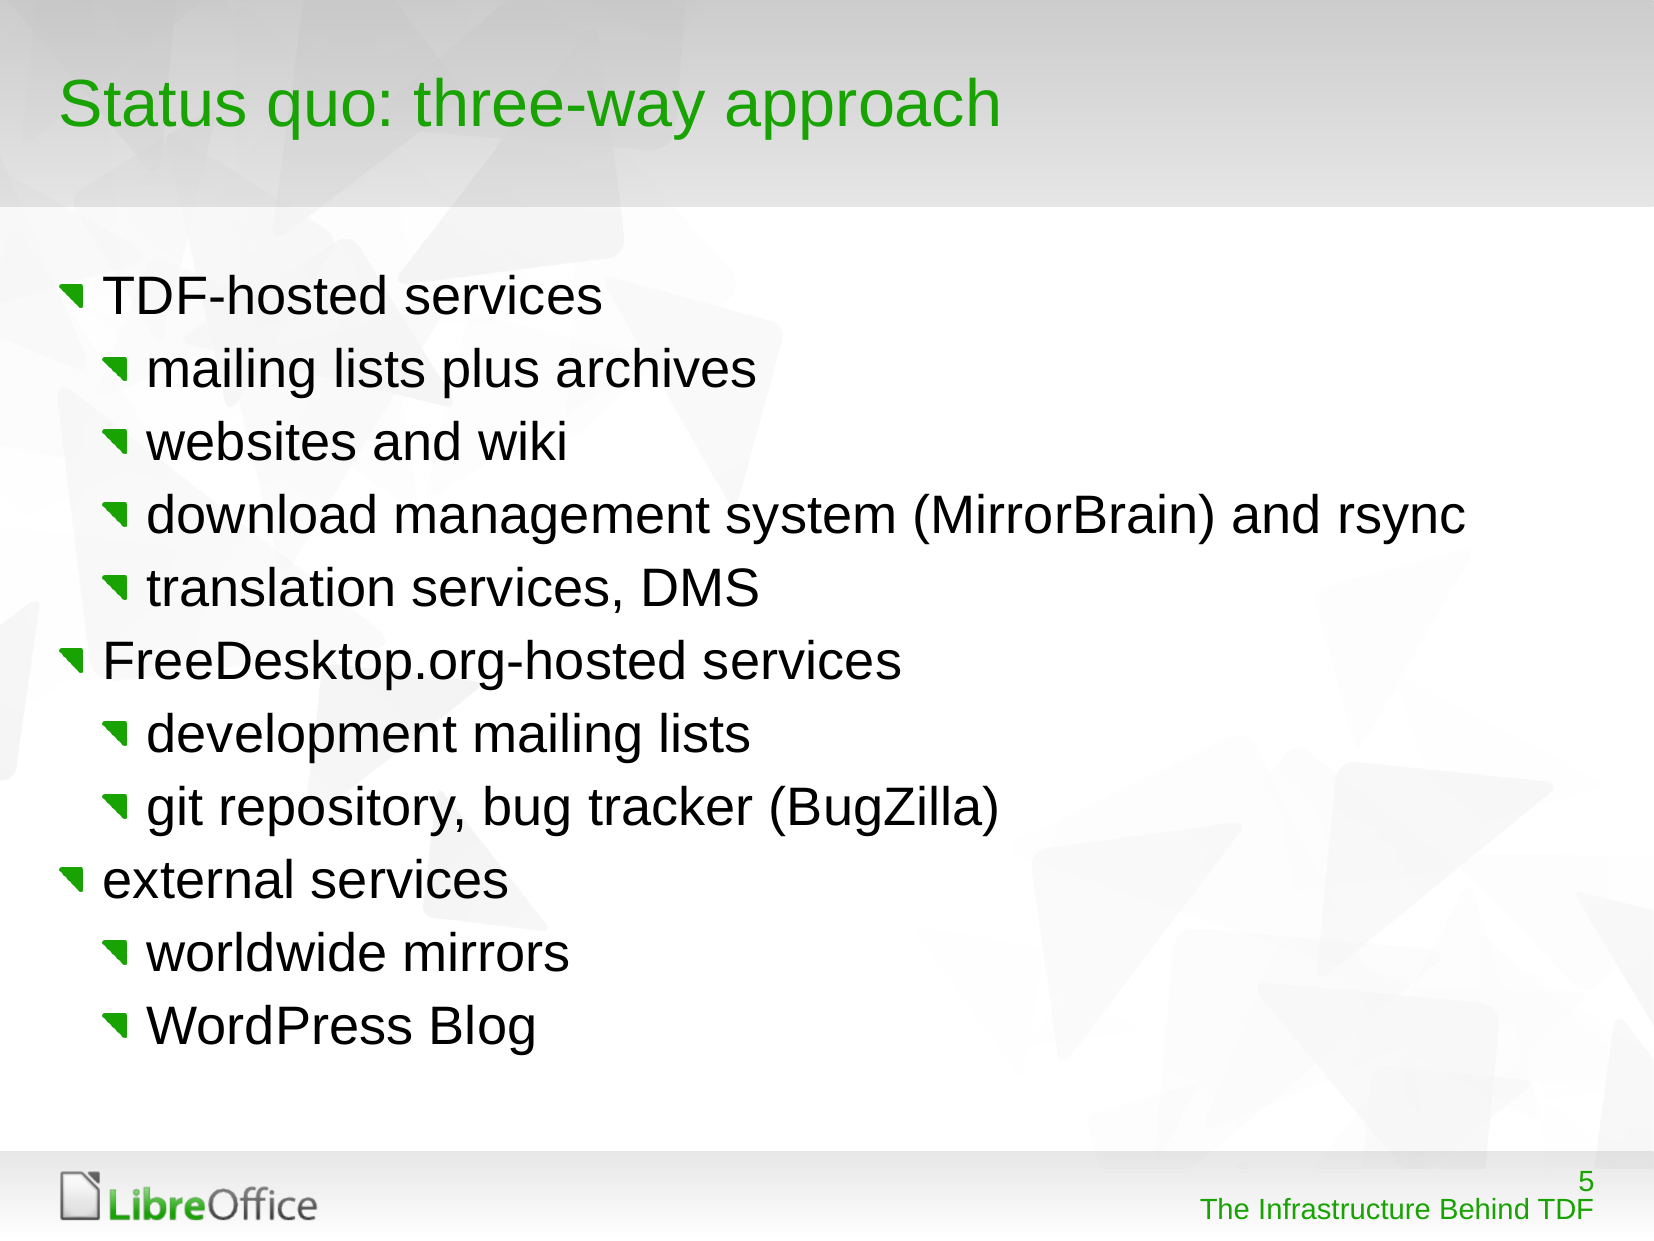

# Status quo: three-way approach
TDF-hosted services
mailing lists plus archives
websites and wiki
download management system (MirrorBrain) and rsync
translation services, DMS
FreeDesktop.org-hosted services
development mailing lists
git repository, bug tracker (BugZilla)
external services
worldwide mirrors
WordPress Blog
5
The Infrastructure Behind TDF